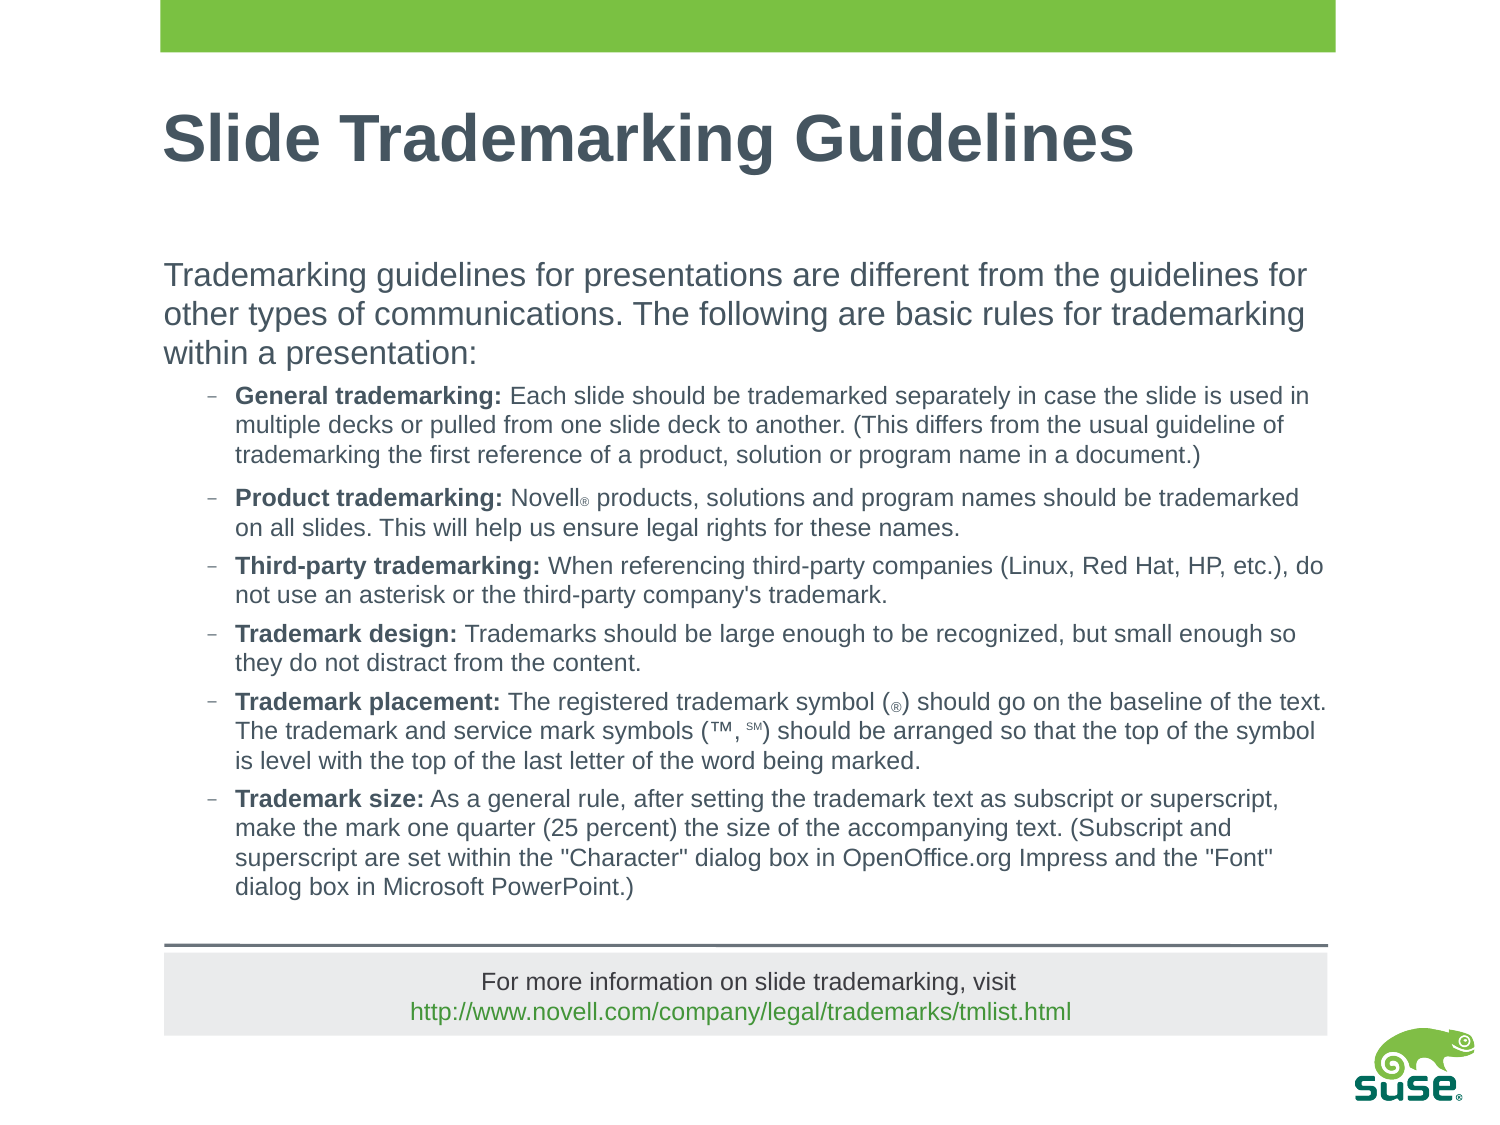

# Slide Trademarking Guidelines
Trademarking guidelines for presentations are different from the guidelines for other types of communications. The following are basic rules for trademarking within a presentation:
General trademarking: Each slide should be trademarked separately in case the slide is used in multiple decks or pulled from one slide deck to another. (This differs from the usual guideline of trademarking the first reference of a product, solution or program name in a document.)‏
Product trademarking: Novell® products, solutions and program names should be trademarked on all slides. This will help us ensure legal rights for these names.
Third-party trademarking: When referencing third-party companies (Linux, Red Hat, HP, etc.), do not use an asterisk or the third-party company's trademark.
Trademark design: Trademarks should be large enough to be recognized, but small enough so they do not distract from the content.
Trademark placement: The registered trademark symbol (®) should go on the baseline of the text. The trademark and service mark symbols (™, SM) should be arranged so that the top of the symbol is level with the top of the last letter of the word being marked.
Trademark size: As a general rule, after setting the trademark text as subscript or superscript, make the mark one quarter (25 percent) the size of the accompanying text. (Subscript and superscript are set within the "Character" dialog box in OpenOffice.org Impress and the "Font" dialog box in Microsoft PowerPoint.)‏
For more information on slide trademarking, visit
http://www.novell.com/company/legal/trademarks/tmlist.html